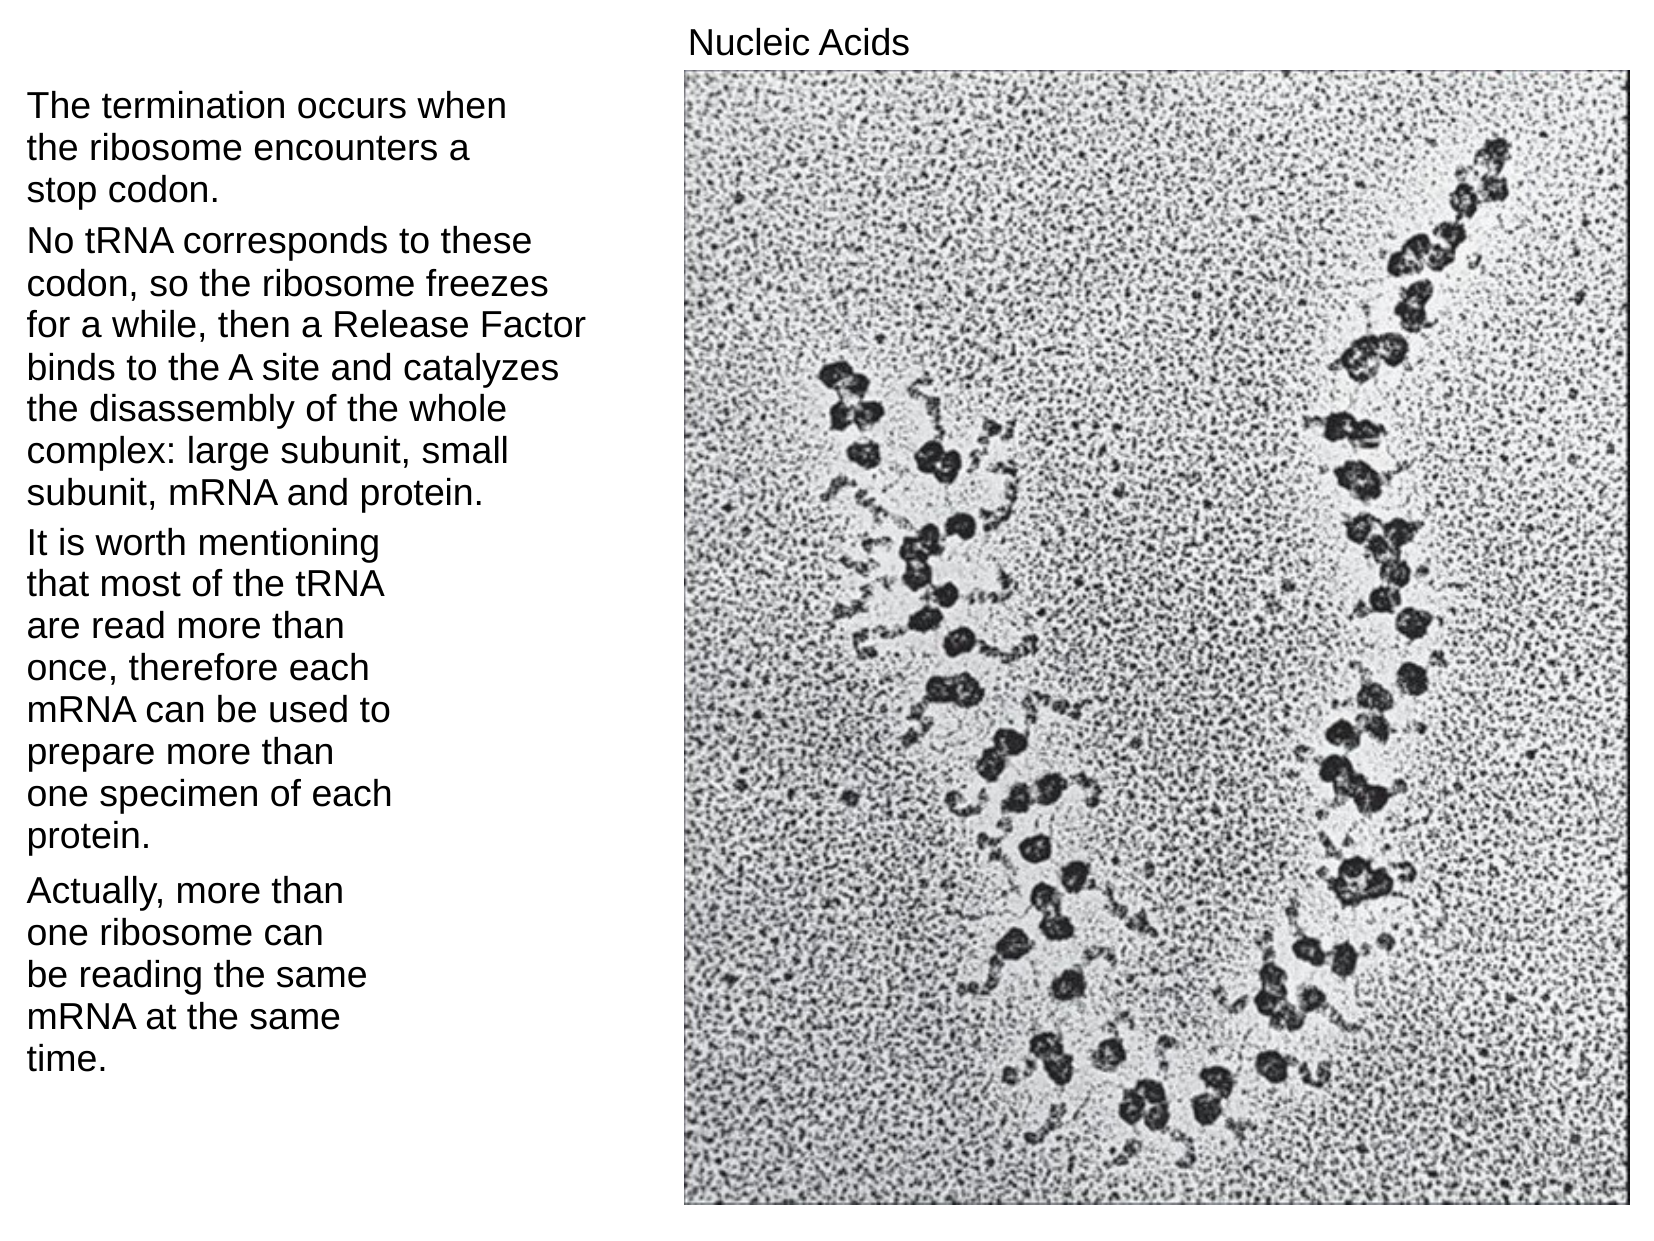

Nucleic Acids
The termination occurs when the ribosome encounters a stop codon.
No tRNA corresponds to these codon, so the ribosome freezes for a while, then a Release Factor binds to the A site and catalyzes the disassembly of the whole complex: large subunit, small subunit, mRNA and protein.
It is worth mentioning that most of the tRNA are read more than once, therefore each mRNA can be used to prepare more than one specimen of each protein.
Actually, more than one ribosome can be reading the same mRNA at the same time.